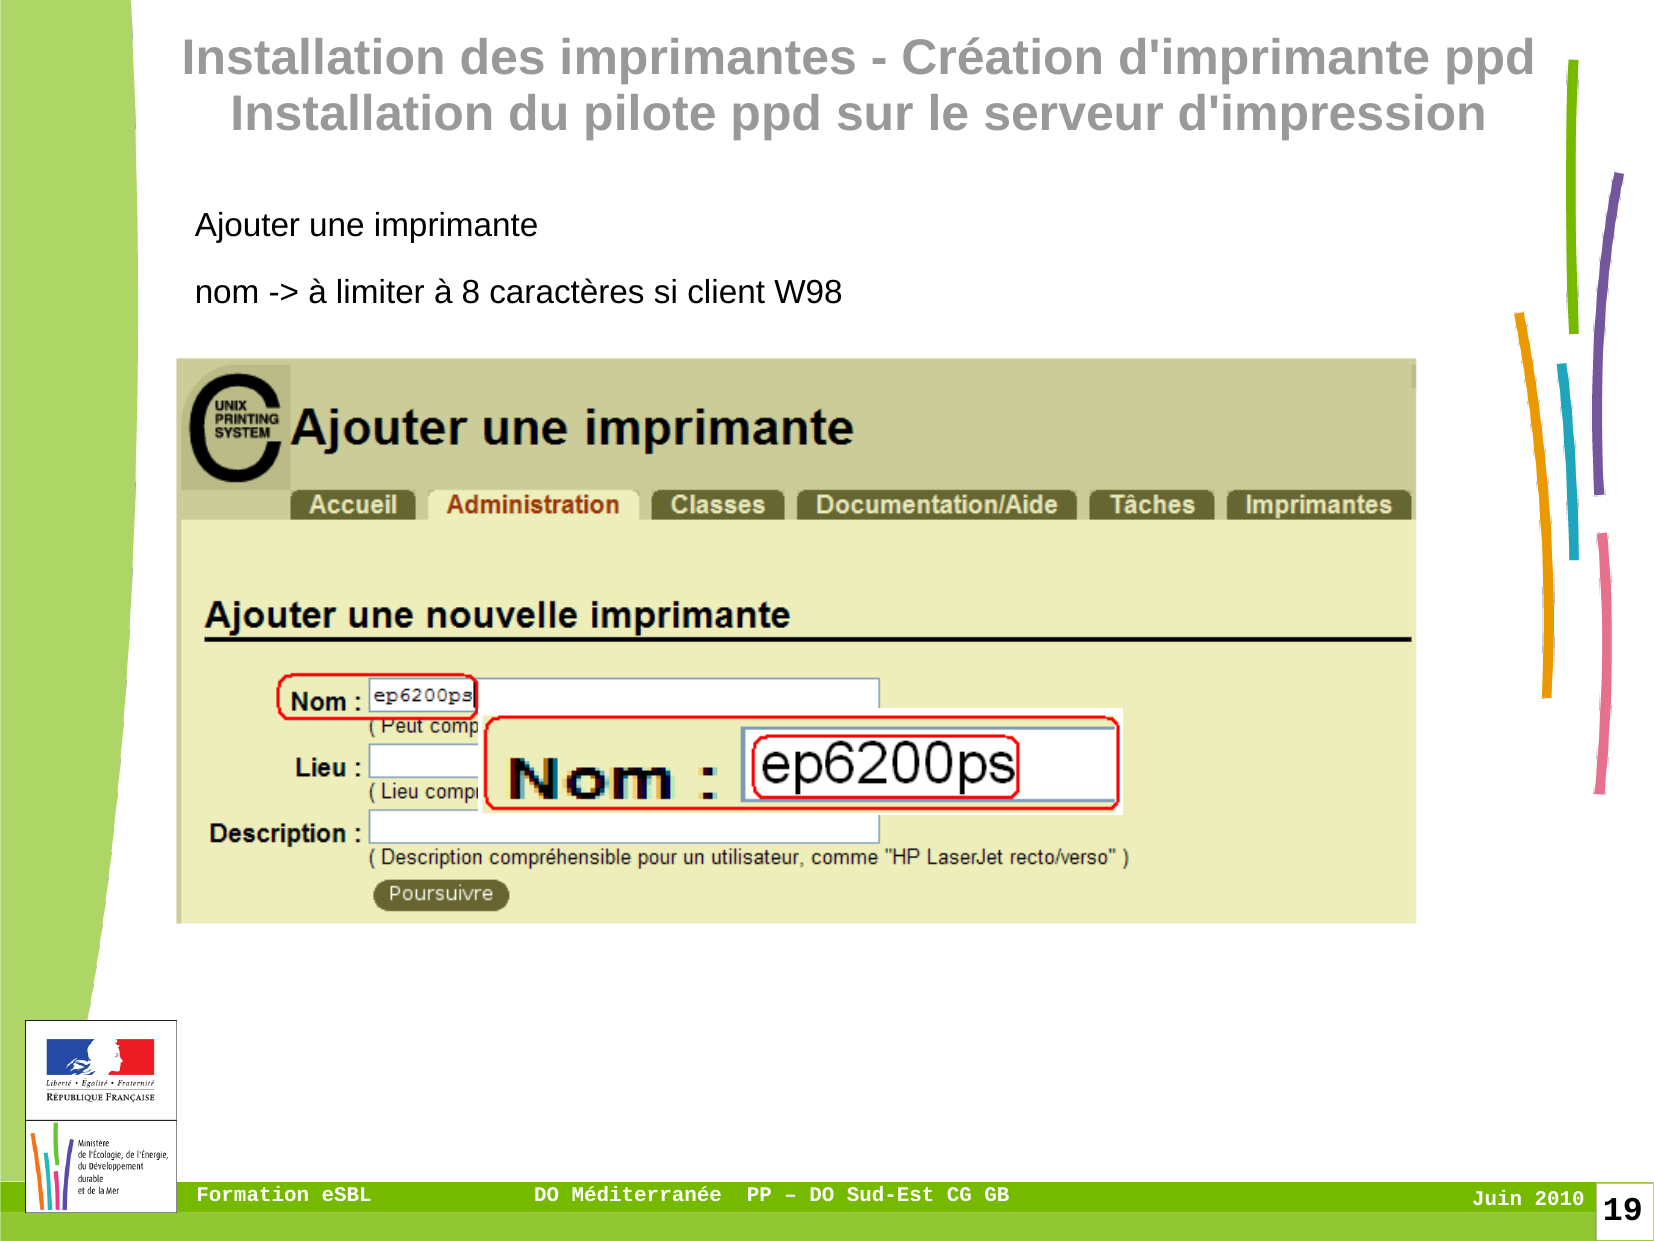

# Installation des imprimantes - Création d'imprimante ppd Installation du pilote ppd sur le serveur d'impression
Ajouter une imprimante
nom -> à limiter à 8 caractères si client W98
19